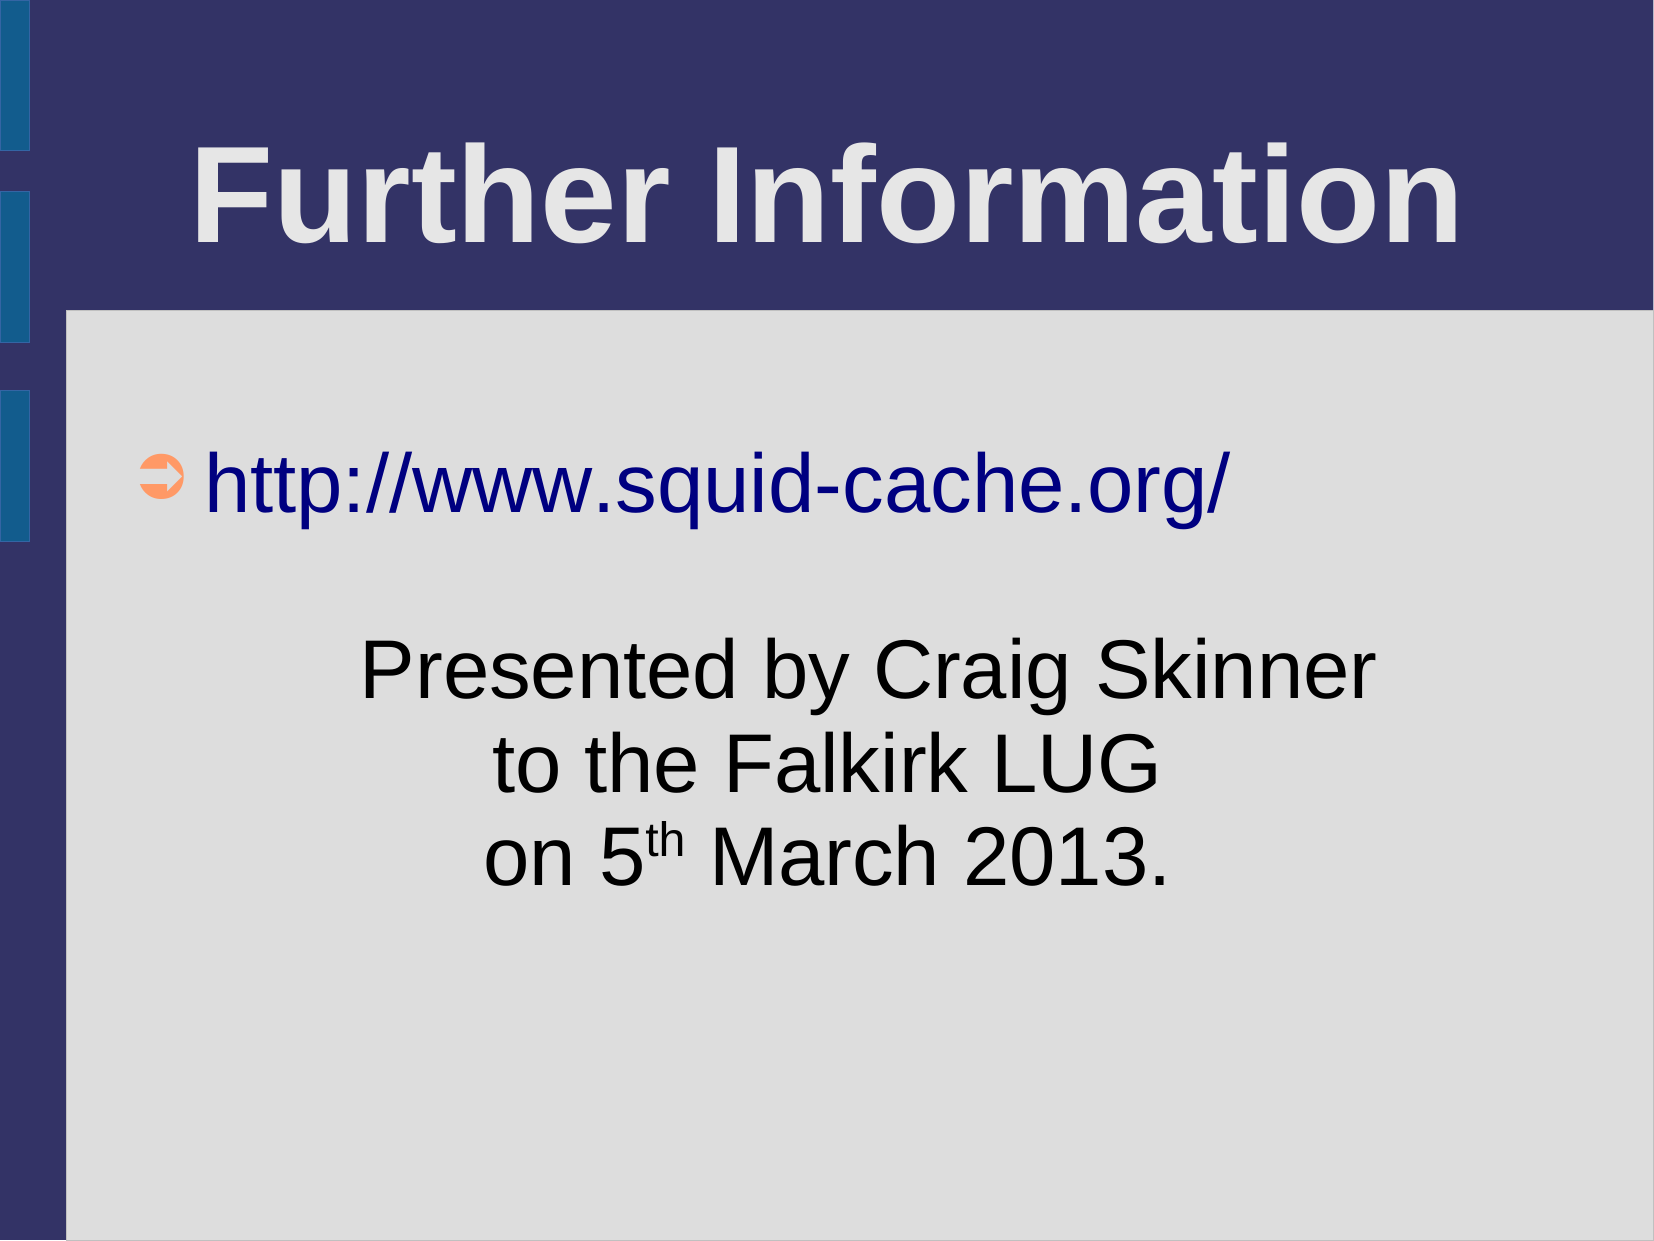

# Further Information
http://www.squid-cache.org/
Presented by Craig Skinner
to the Falkirk LUG
on 5th March 2013.